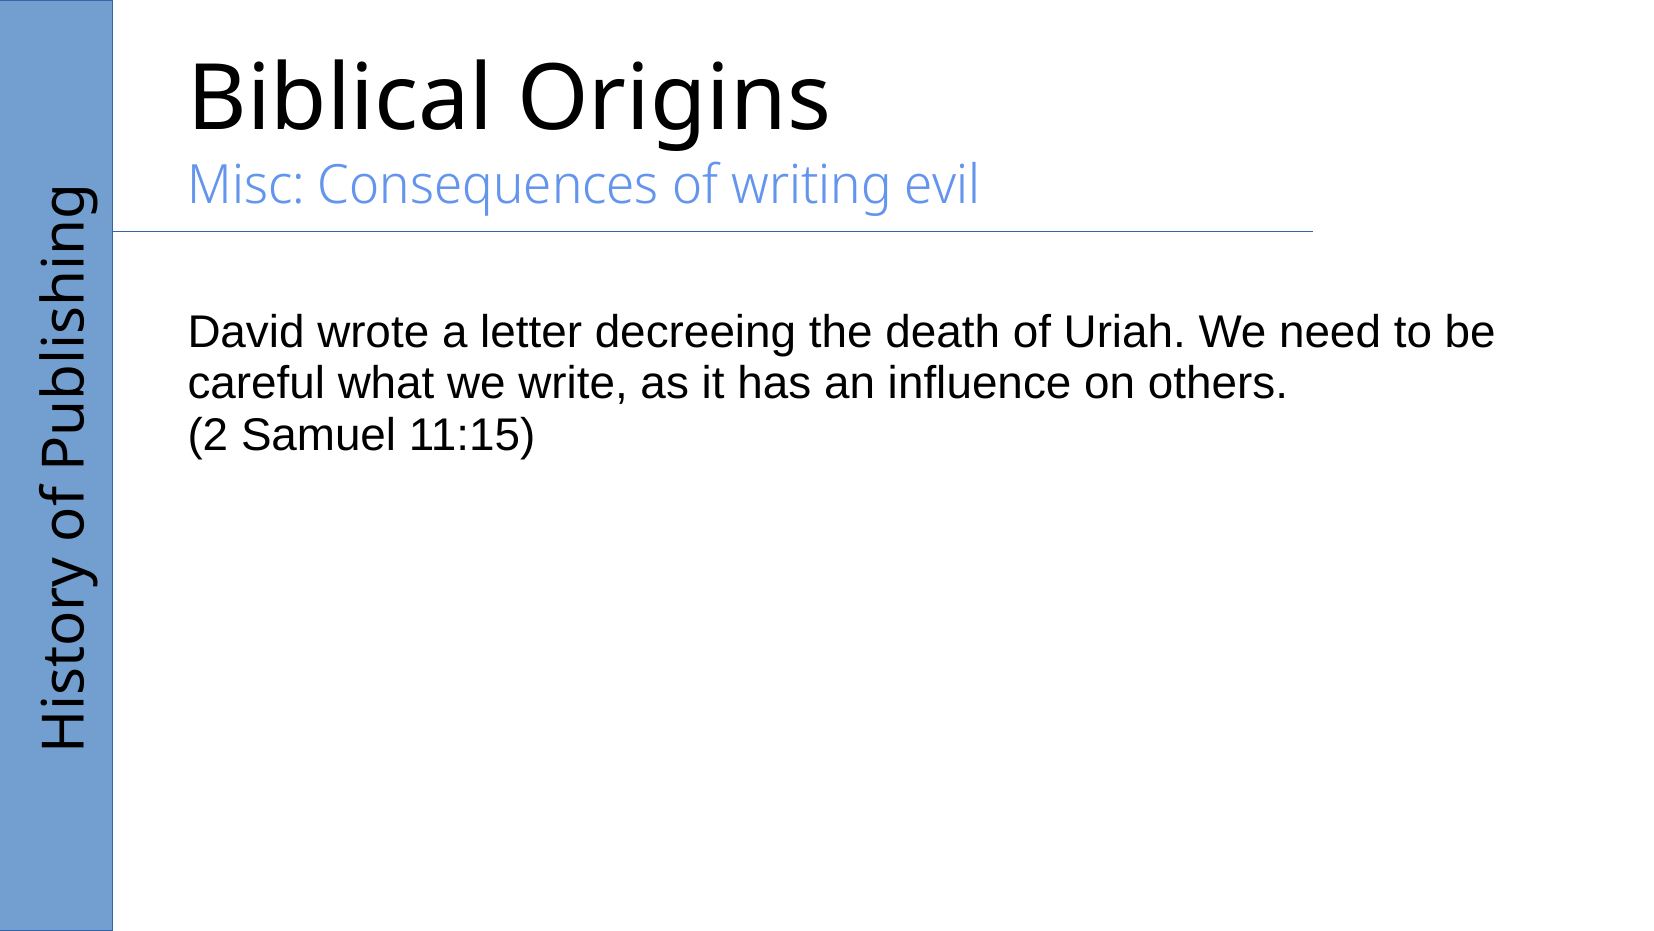

# Biblical Origins
Misc: Consequences of writing evil
David wrote a letter decreeing the death of Uriah. We need to be careful what we write, as it has an influence on others. (2 Samuel 11:15)
History of Publishing